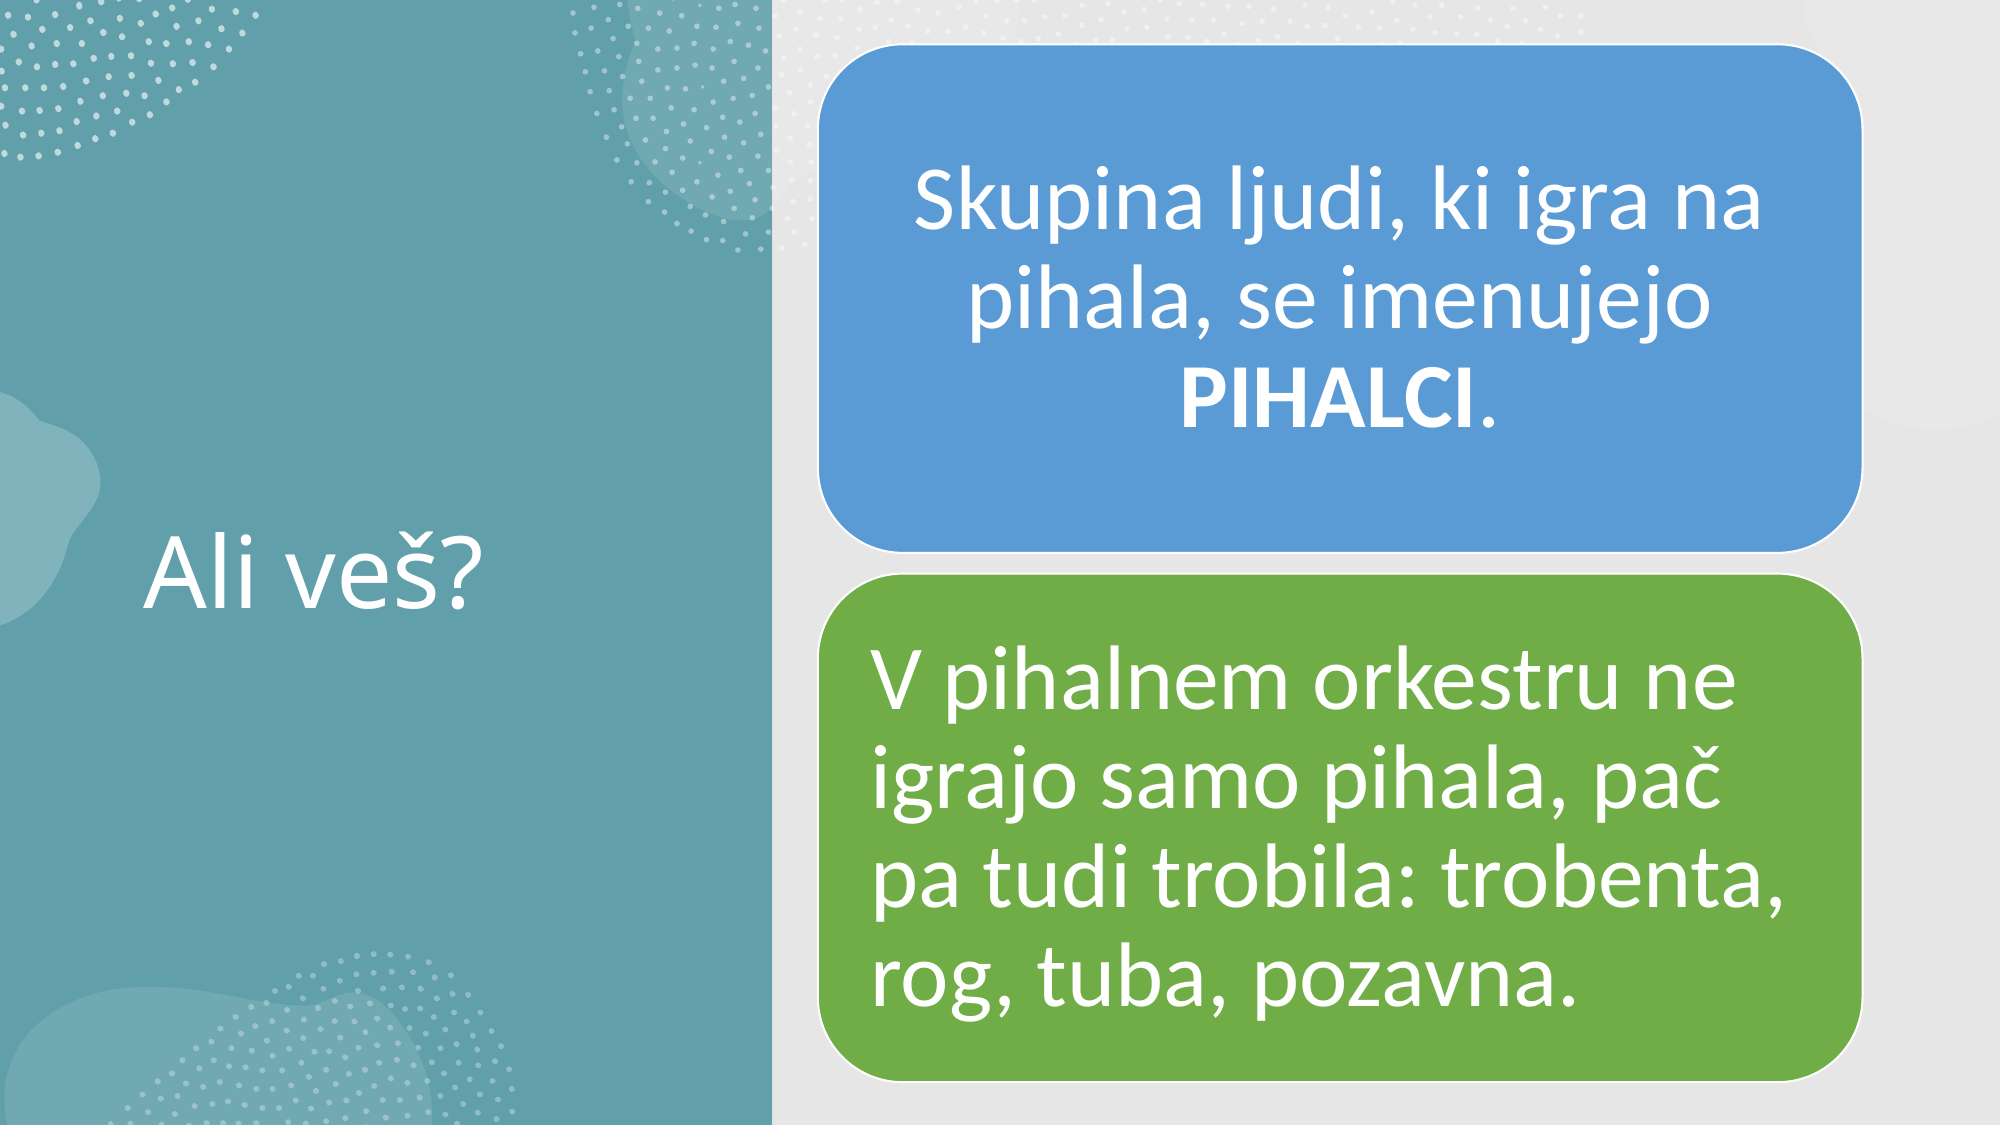

Skupina ljudi, ki igra na pihala, se imenujejo PIHALCI.
V pihalnem orkestru ne igrajo samo pihala, pač pa tudi trobila: trobenta, rog, tuba, pozavna.
# Ali veš?